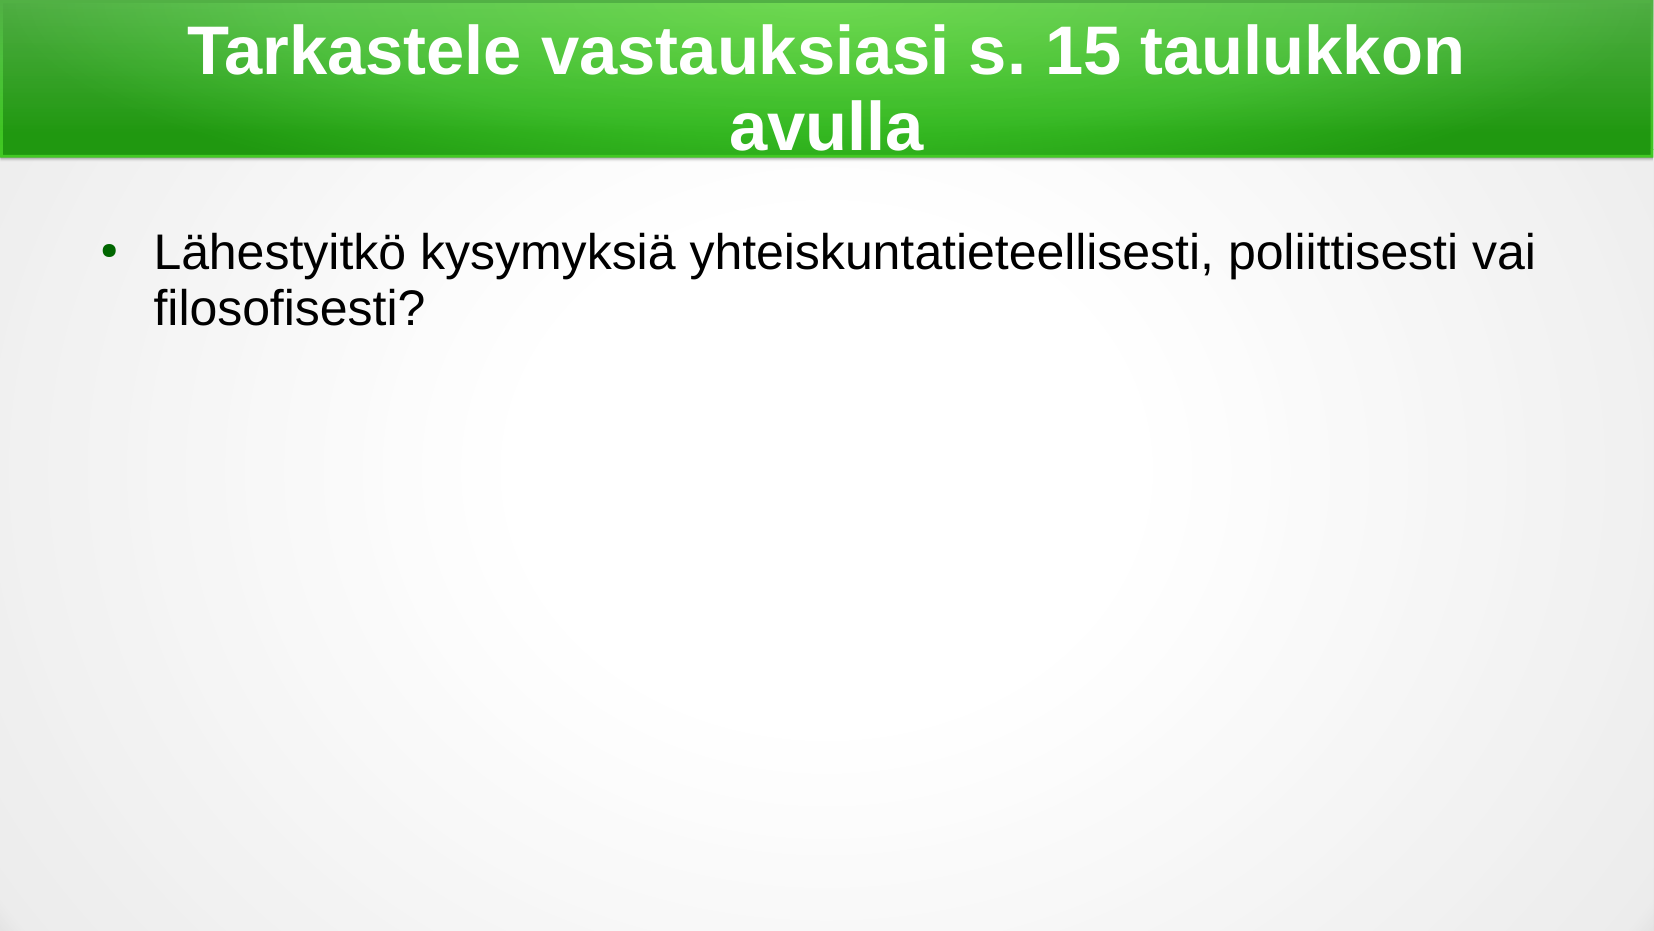

# Tarkastele vastauksiasi s. 15 taulukkon avulla
Lähestyitkö kysymyksiä yhteiskuntatieteellisesti, poliittisesti vai filosofisesti?